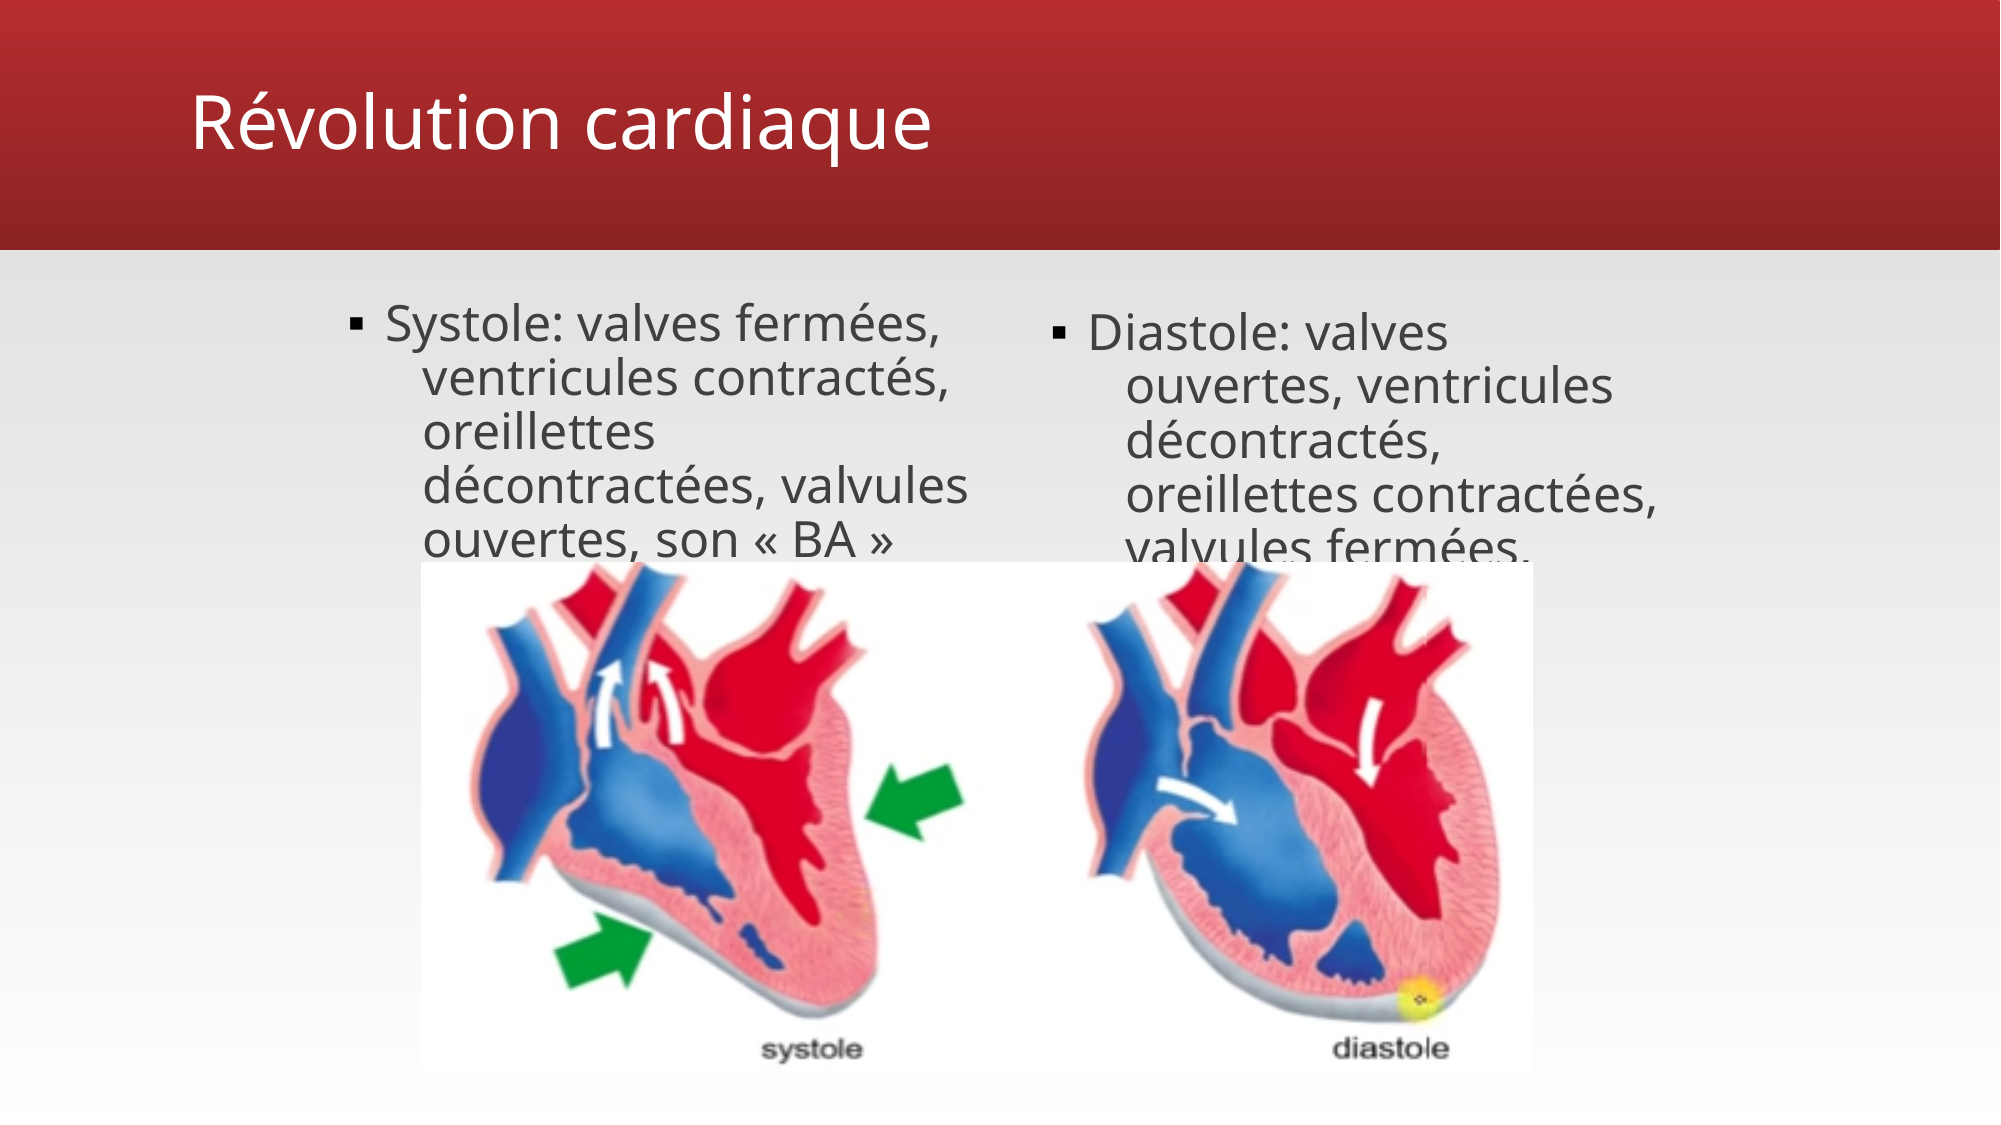

# Révolution cardiaque
Systole: valves fermées, ventricules contractés, oreillettes décontractées, valvules ouvertes, son « BA »
Diastole: valves ouvertes, ventricules décontractés, oreillettes contractées, valvules fermées, « BOUM »